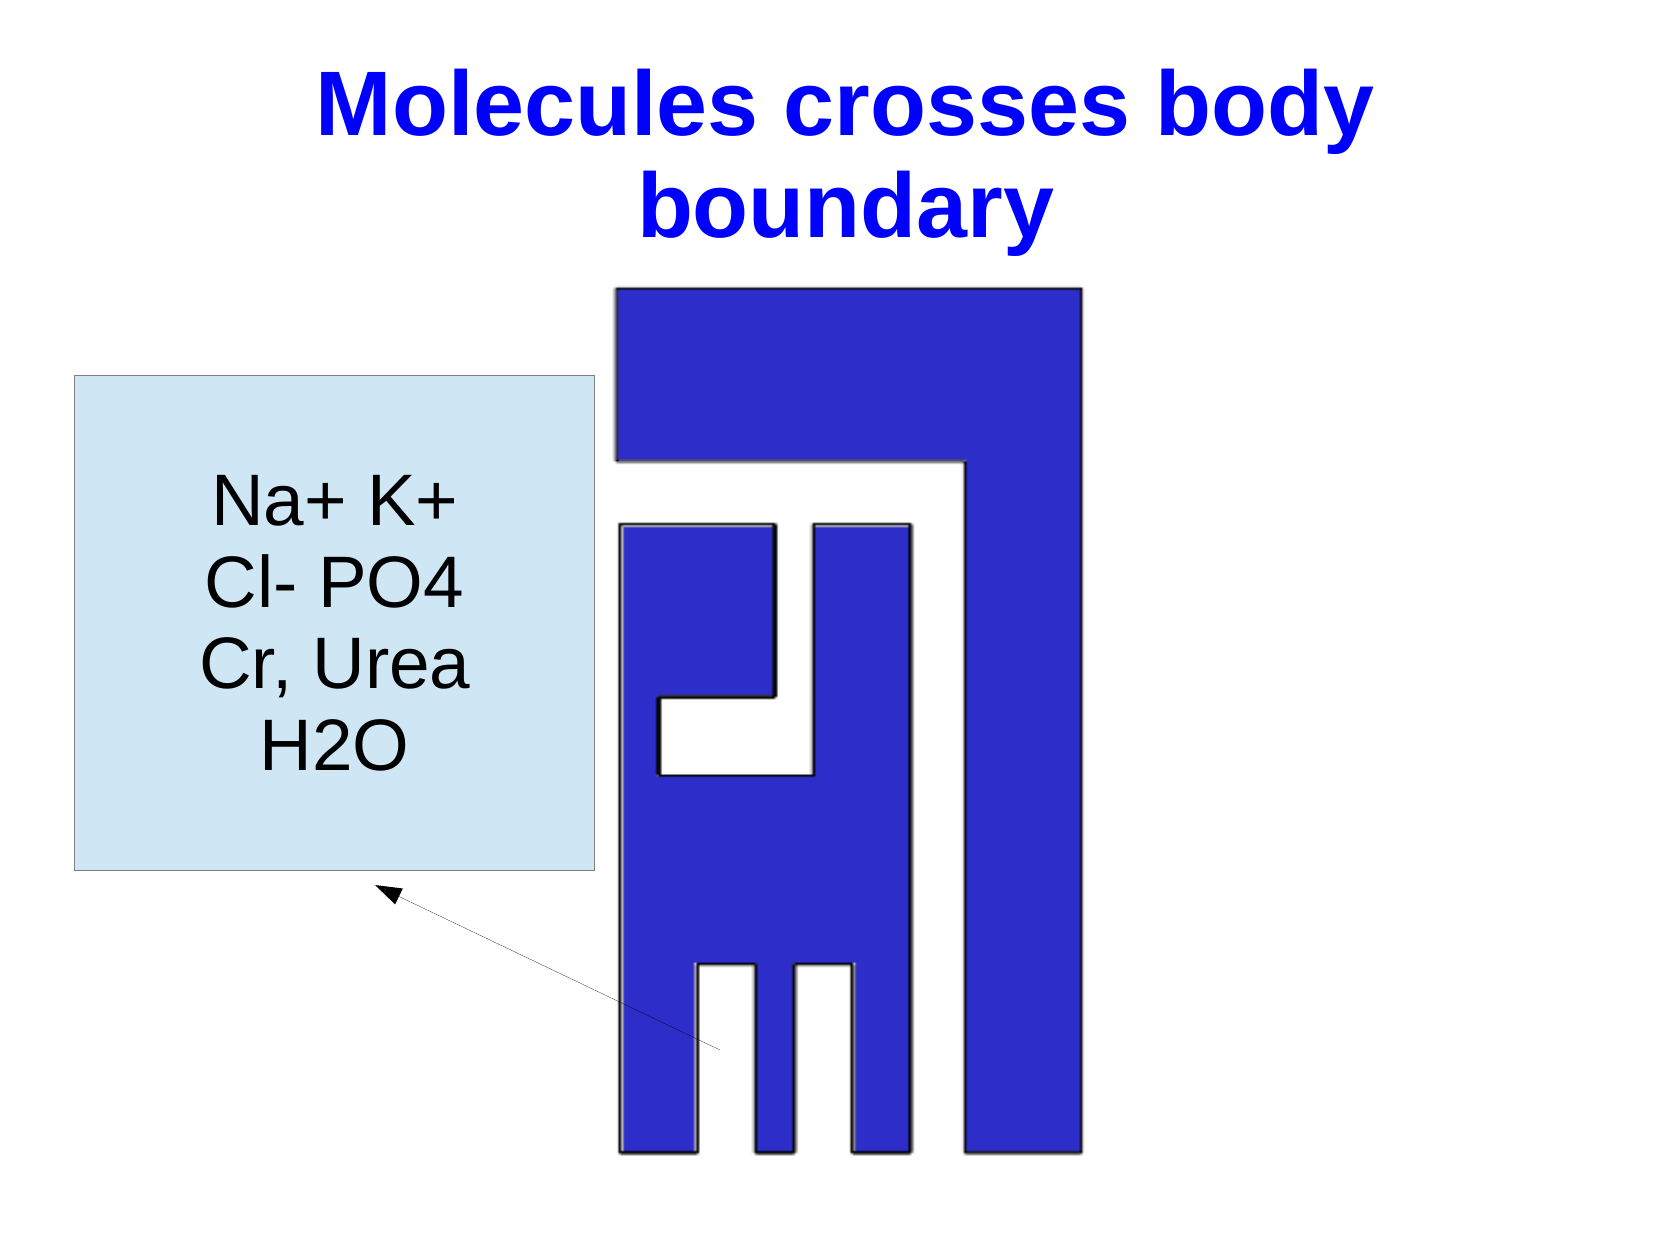

# Molecules crosses body boundary
Na+ K+
Cl- PO4
Cr, Urea
H2O